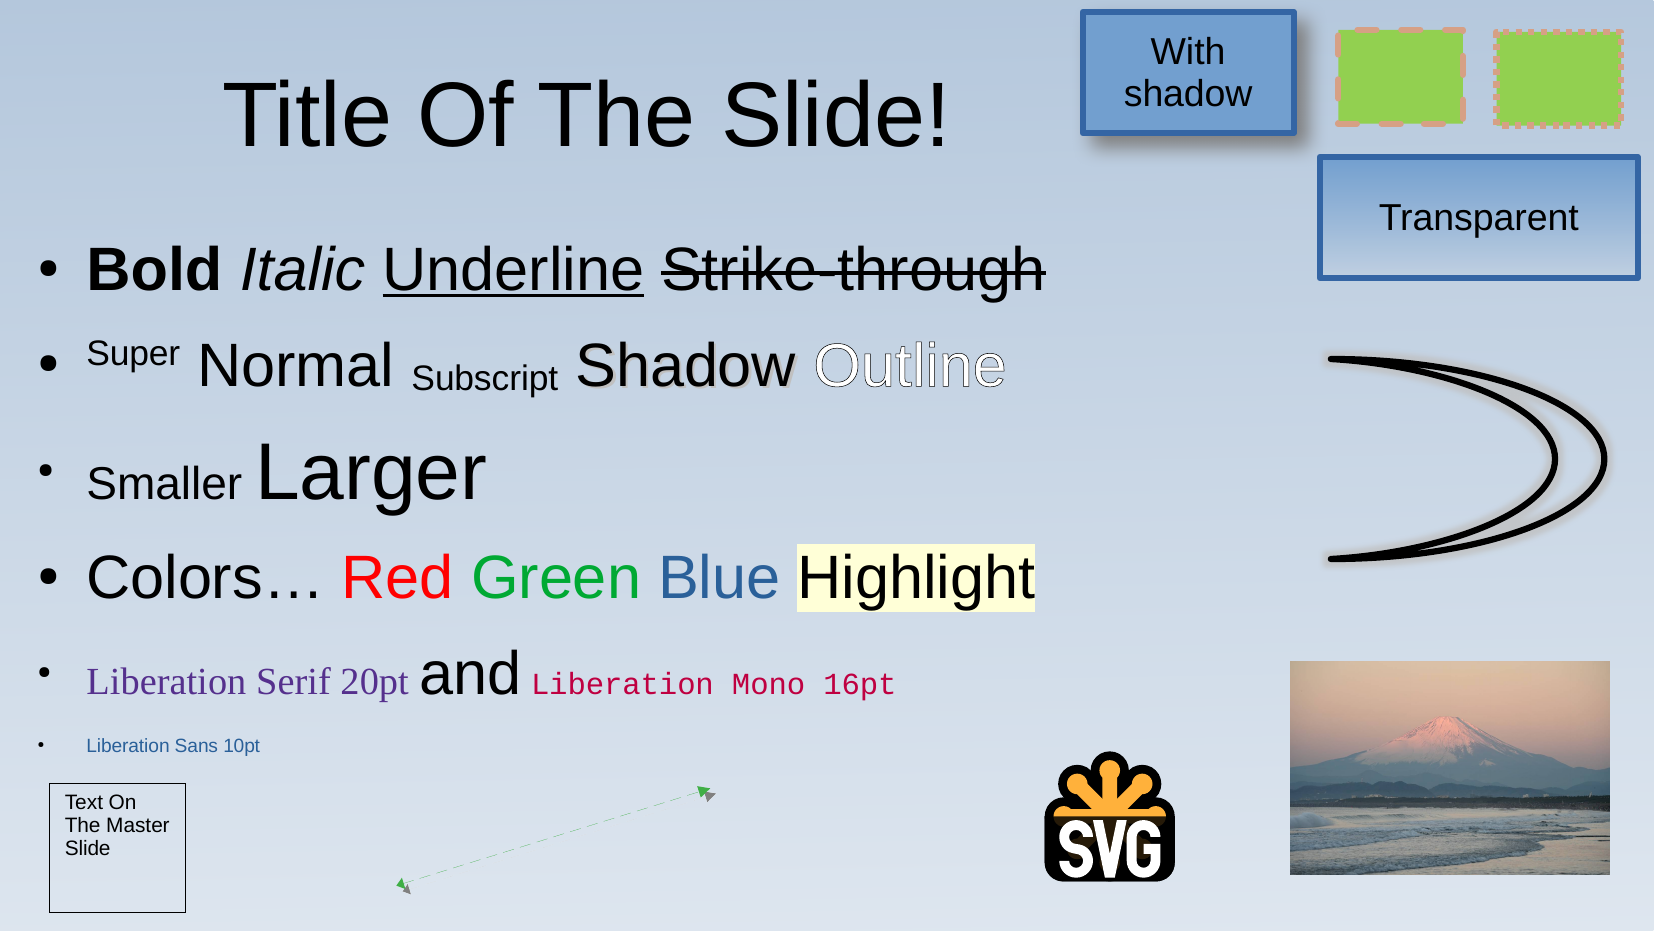

With shadow
# Title Of The Slide!
Transparent
Bold Italic Underline Strike-through
Super Normal Subscript Shadow Outline
Smaller Larger
Colors… Red Green Blue Highlight
Liberation Serif 20pt and Liberation Mono 16pt
Liberation Sans 10pt